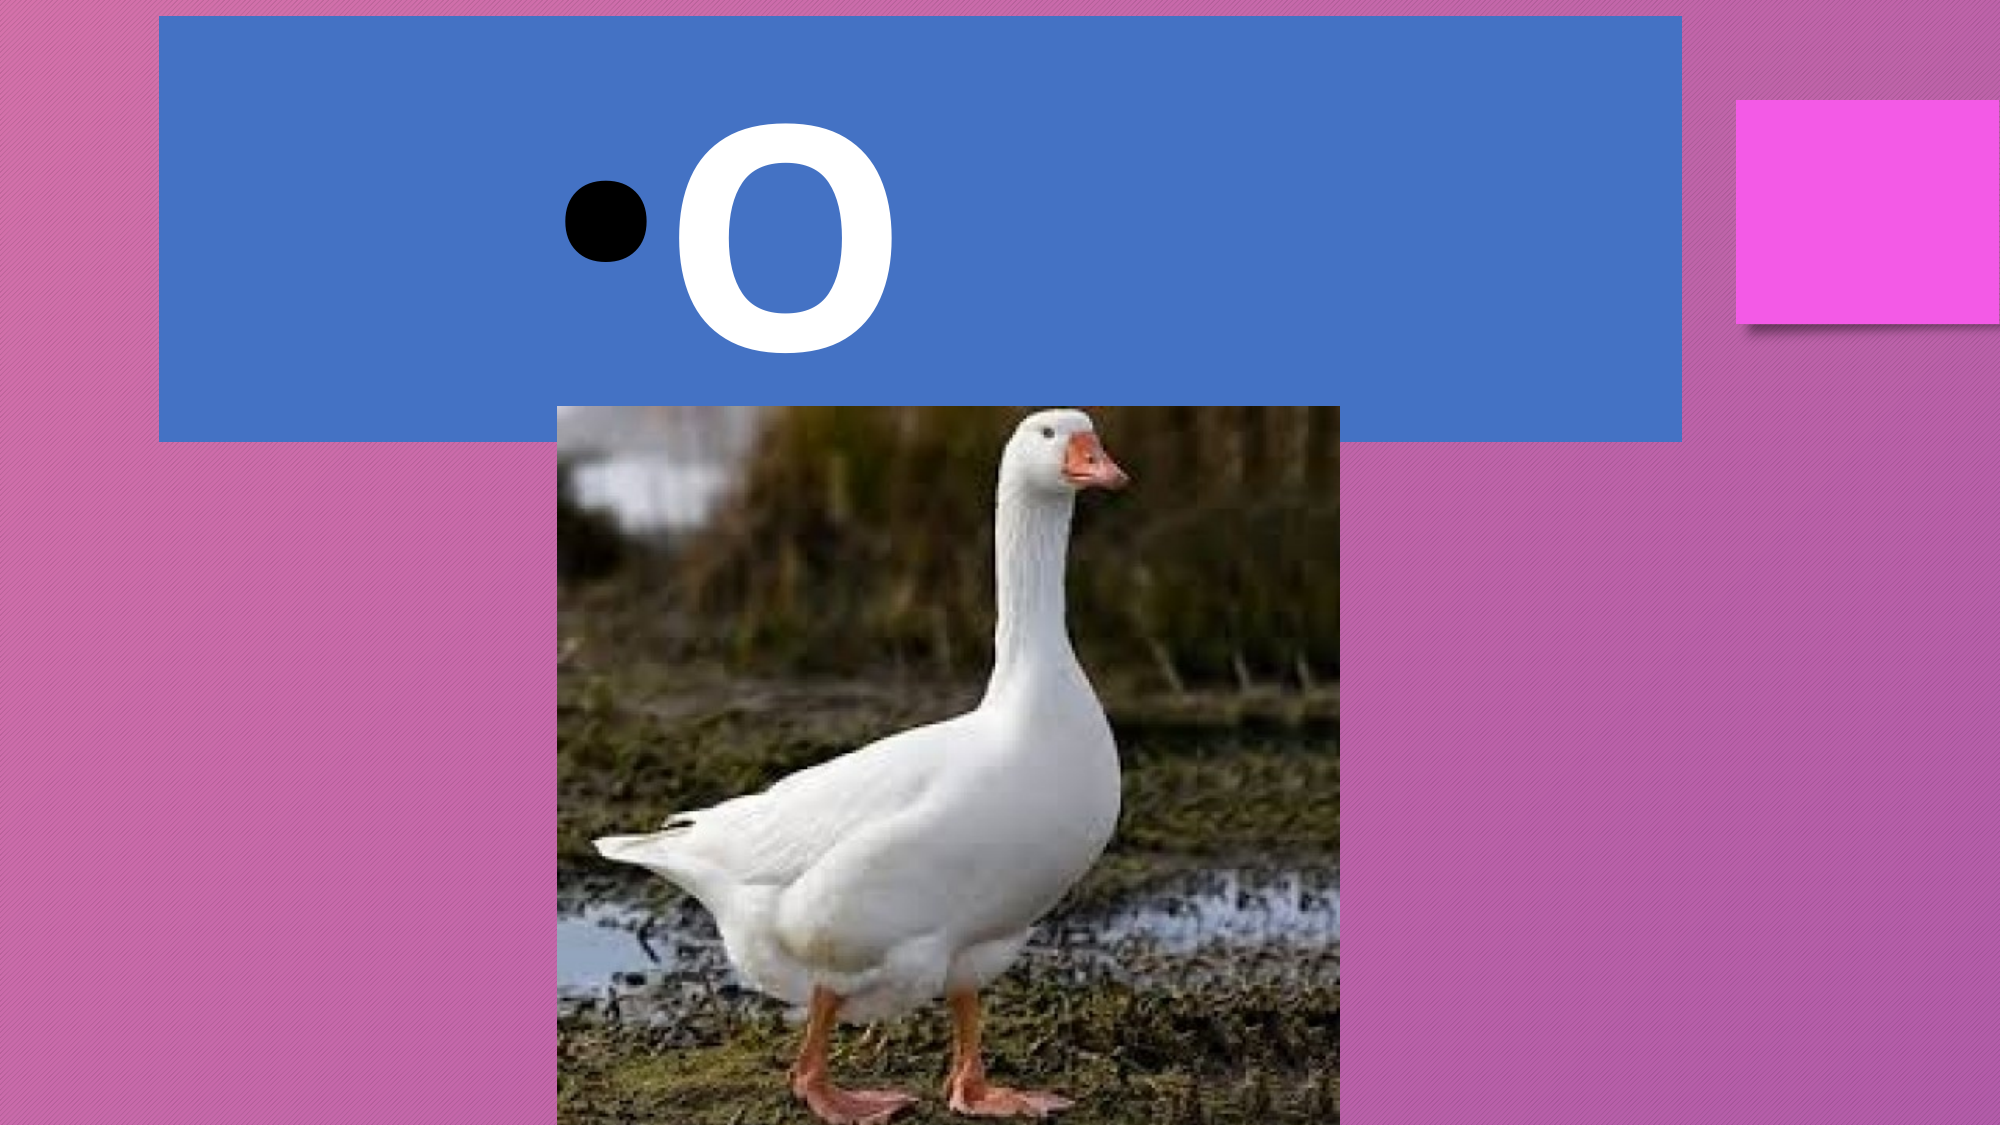

| | O | | |
| --- | --- | --- | --- |